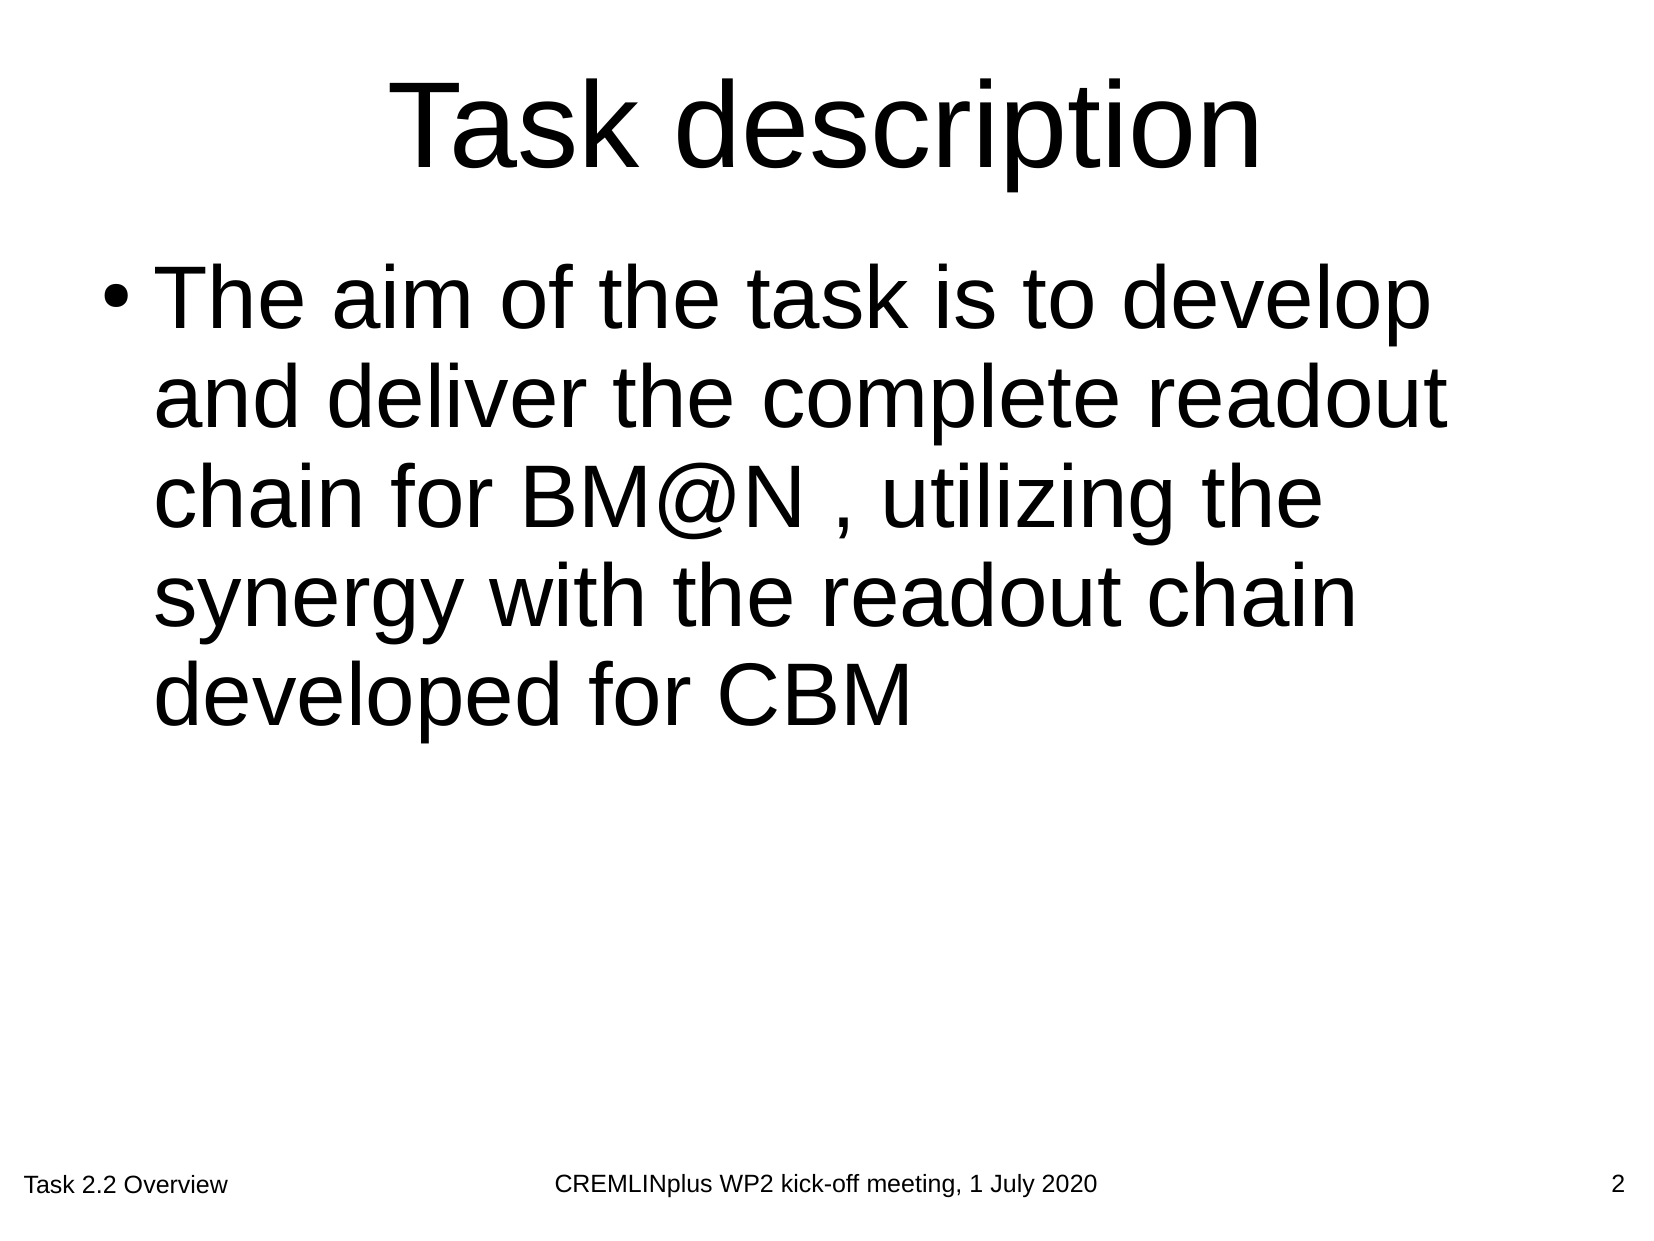

# Task description
The aim of the task is to develop and deliver the complete readout chain for BM@N , utilizing the synergy with the readout chain developed for CBM
CREMLINplus WP2 kick-off meeting, 1 July 2020
2
Task 2.2 Overview